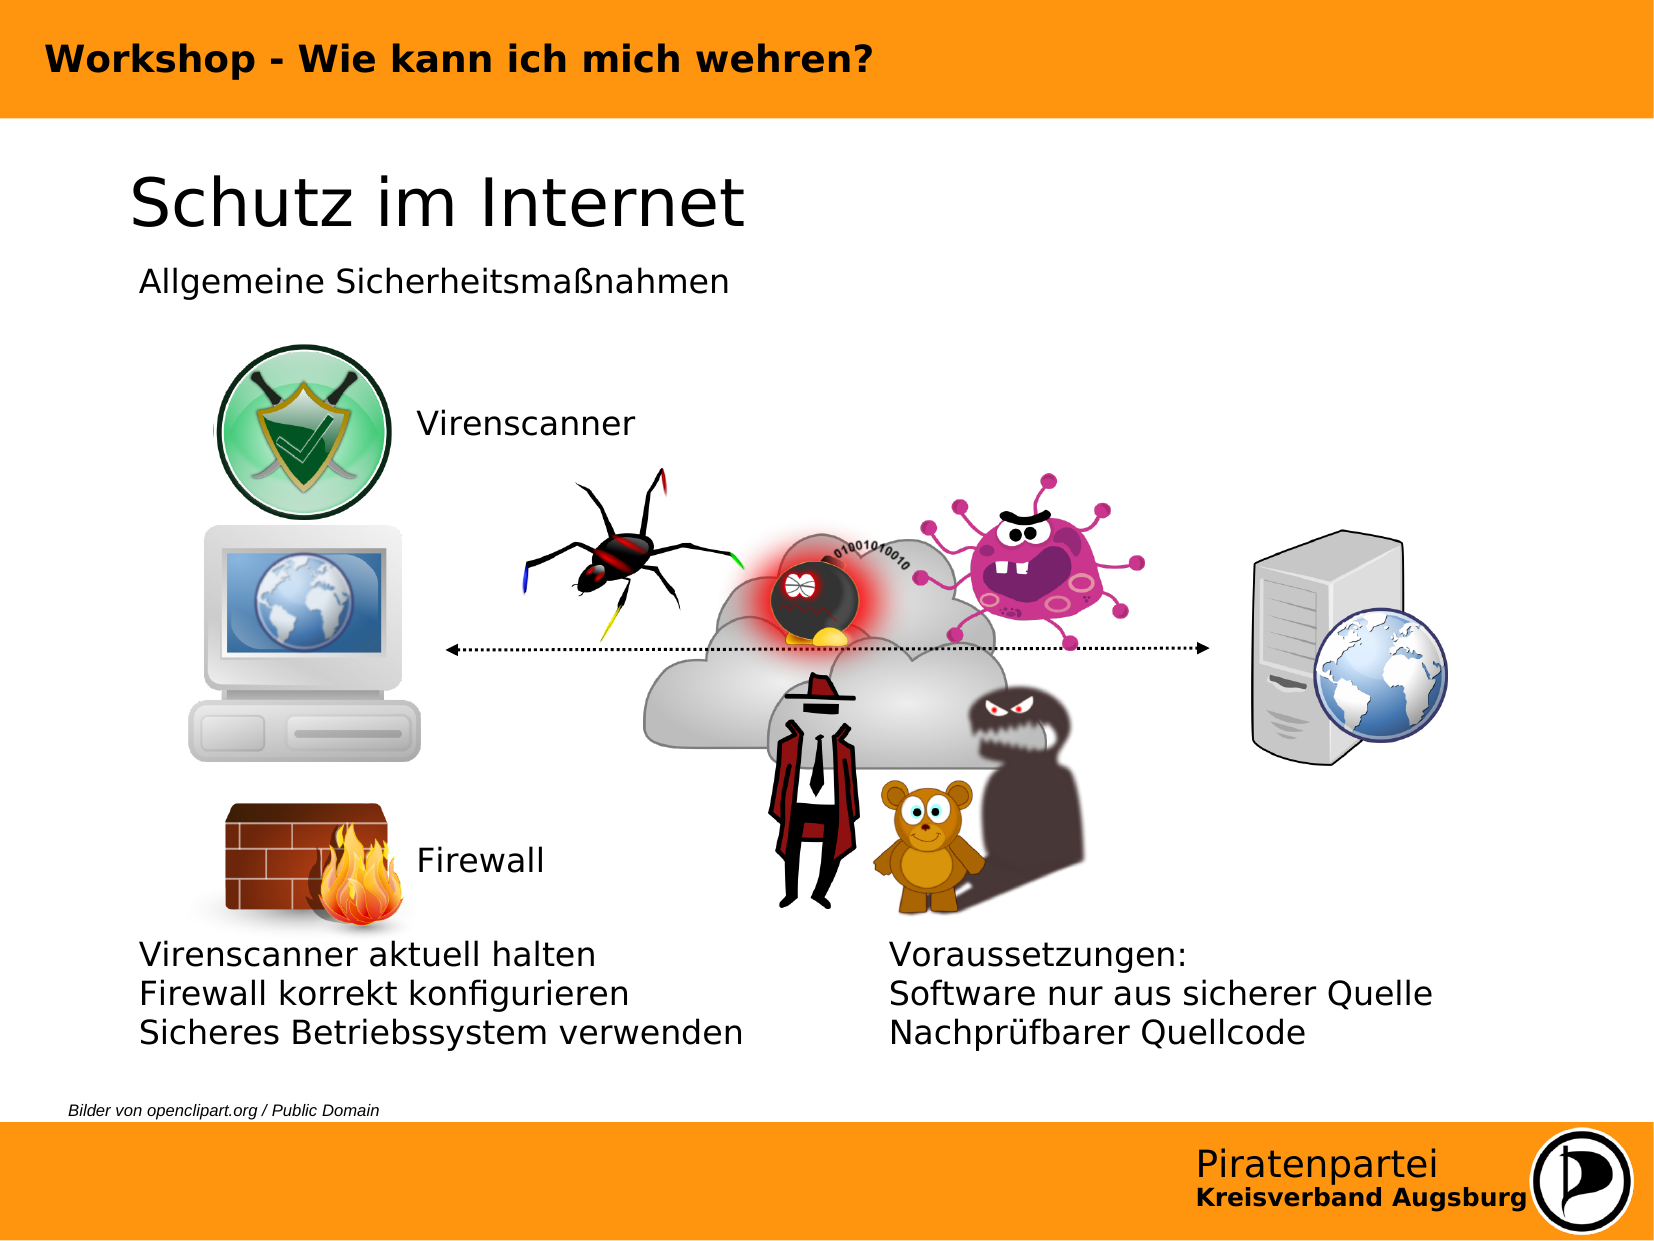

Workshop - Wie kann ich mich wehren?
Schutz im Internet
Allgemeine Sicherheitsmaßnahmen
Virenscanner
Firewall
Virenscanner aktuell halten
Firewall korrekt konfigurieren
Sicheres Betriebssystem verwenden
Voraussetzungen:
Software nur aus sicherer Quelle
Nachprüfbarer Quellcode
Bilder von openclipart.org / Public Domain